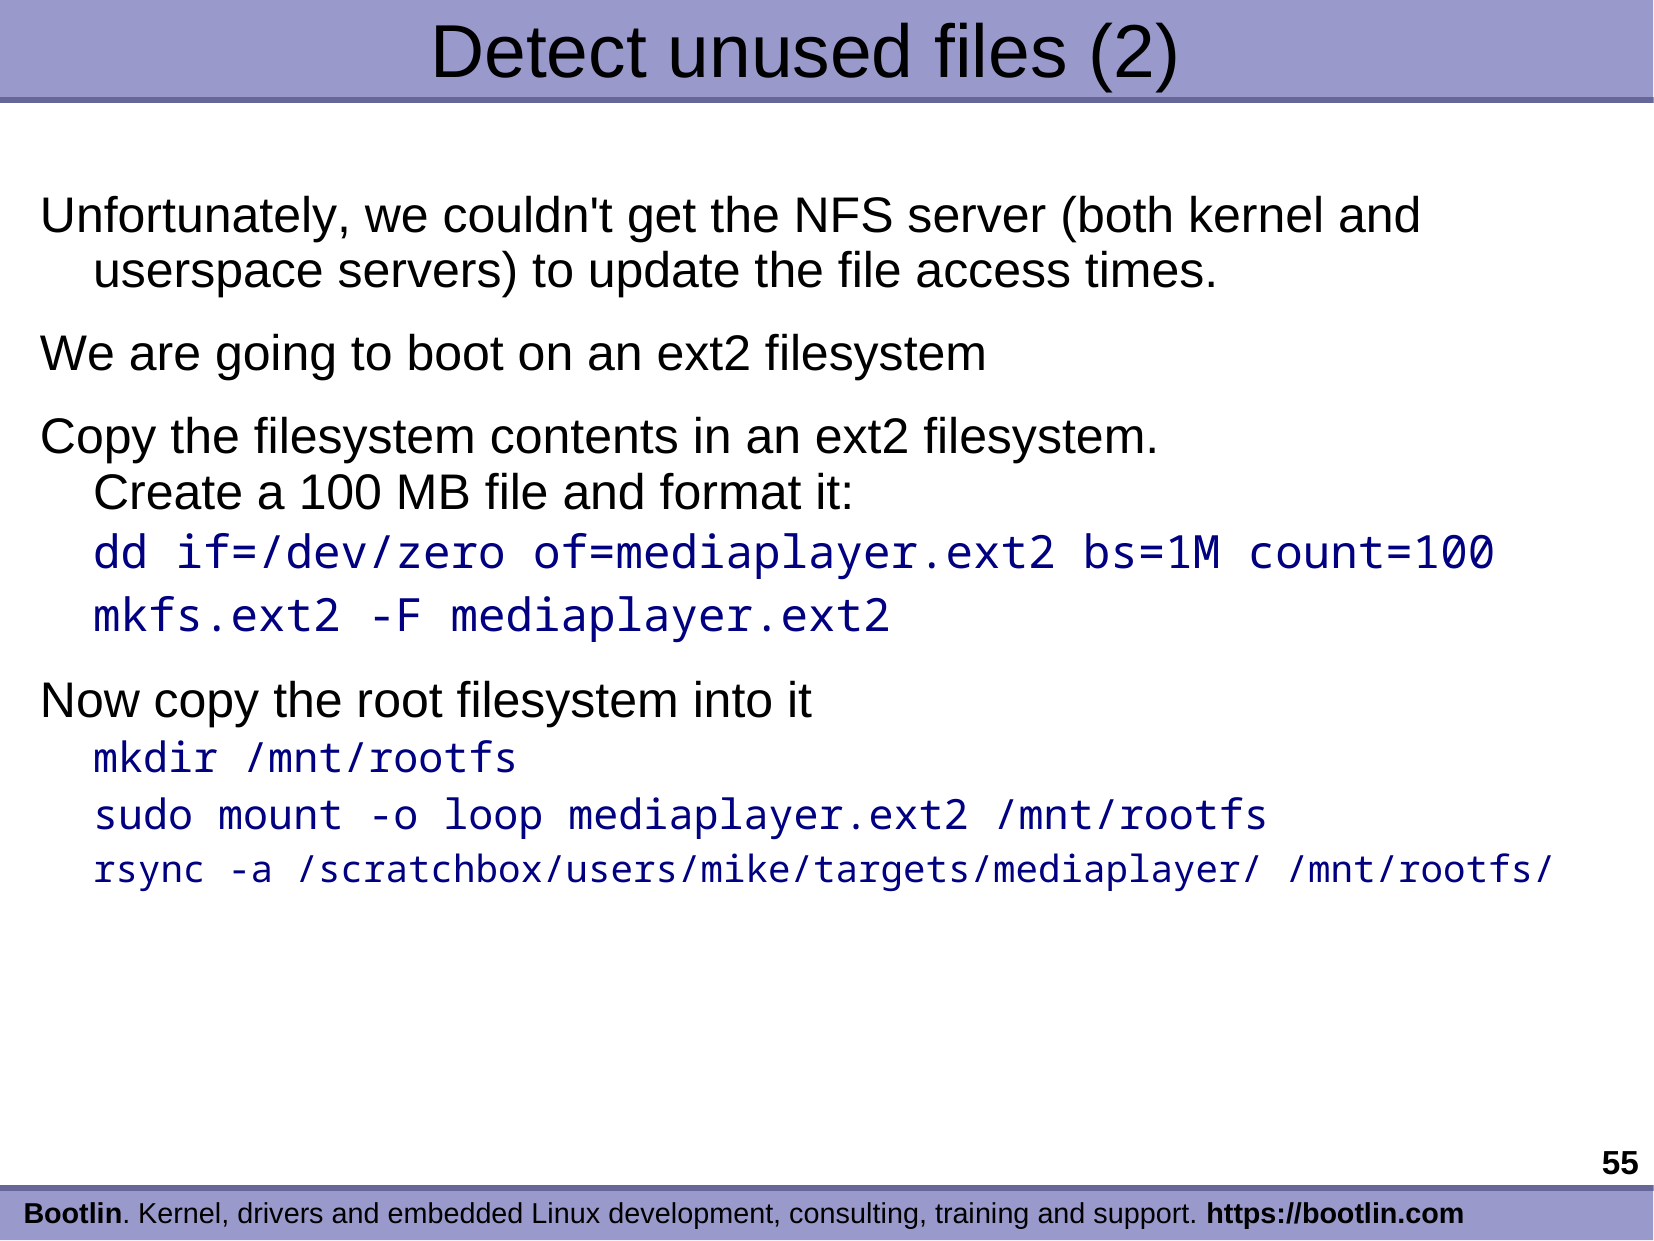

# Detect unused files (2)
Unfortunately, we couldn't get the NFS server (both kernel and userspace servers) to update the file access times.
We are going to boot on an ext2 filesystem
Copy the filesystem contents in an ext2 filesystem.
Create a 100 MB file and format it:
dd if=/dev/zero of=mediaplayer.ext2 bs=1M count=100
mkfs.ext2 -F mediaplayer.ext2
Now copy the root filesystem into it
mkdir /mnt/rootfs
sudo mount -o loop mediaplayer.ext2 /mnt/rootfs
rsync -a /scratchbox/users/mike/targets/mediaplayer/ /mnt/rootfs/